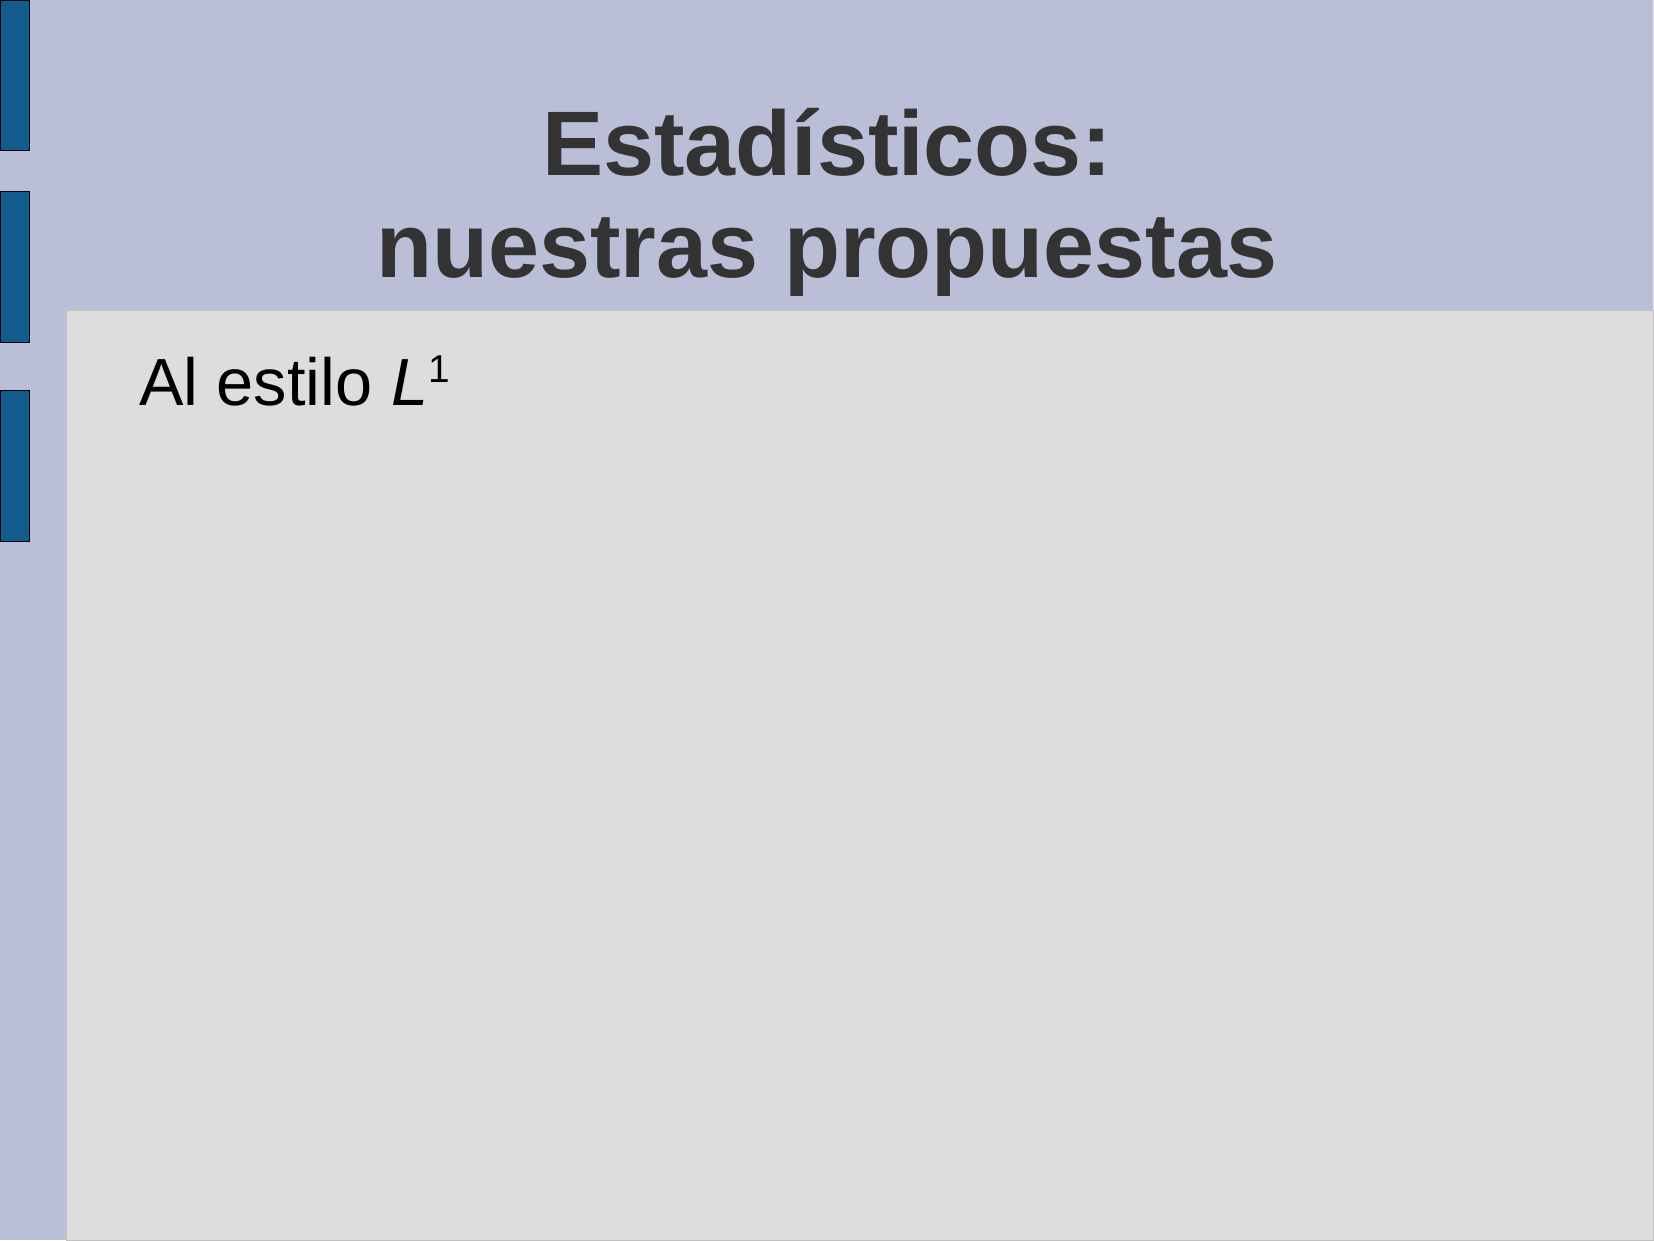

# Estadísticos: nuestras propuestas
Al estilo L1